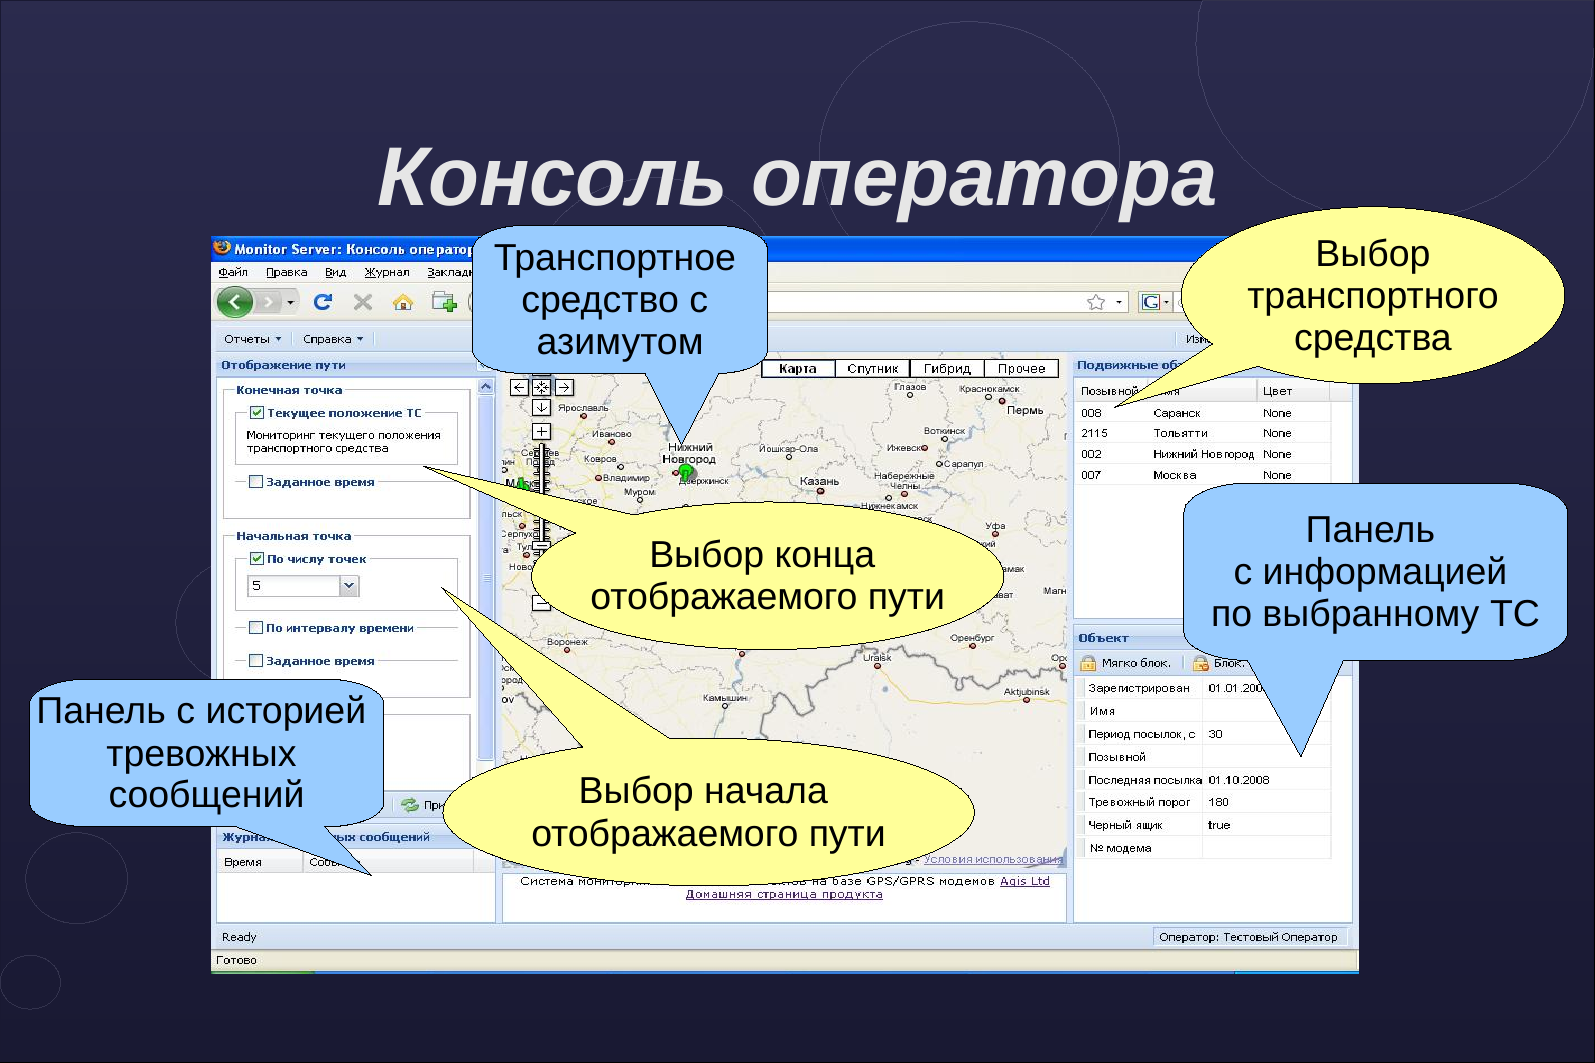

# Консоль оператора
Выбор
 транспортного
средства
Транспортное
средство с
азимутом
Панель
с информацией
по выбранному ТС
Выбор конца
отображаемого пути
Панель с историей
тревожных
сообщений
Выбор начала
отображаемого пути